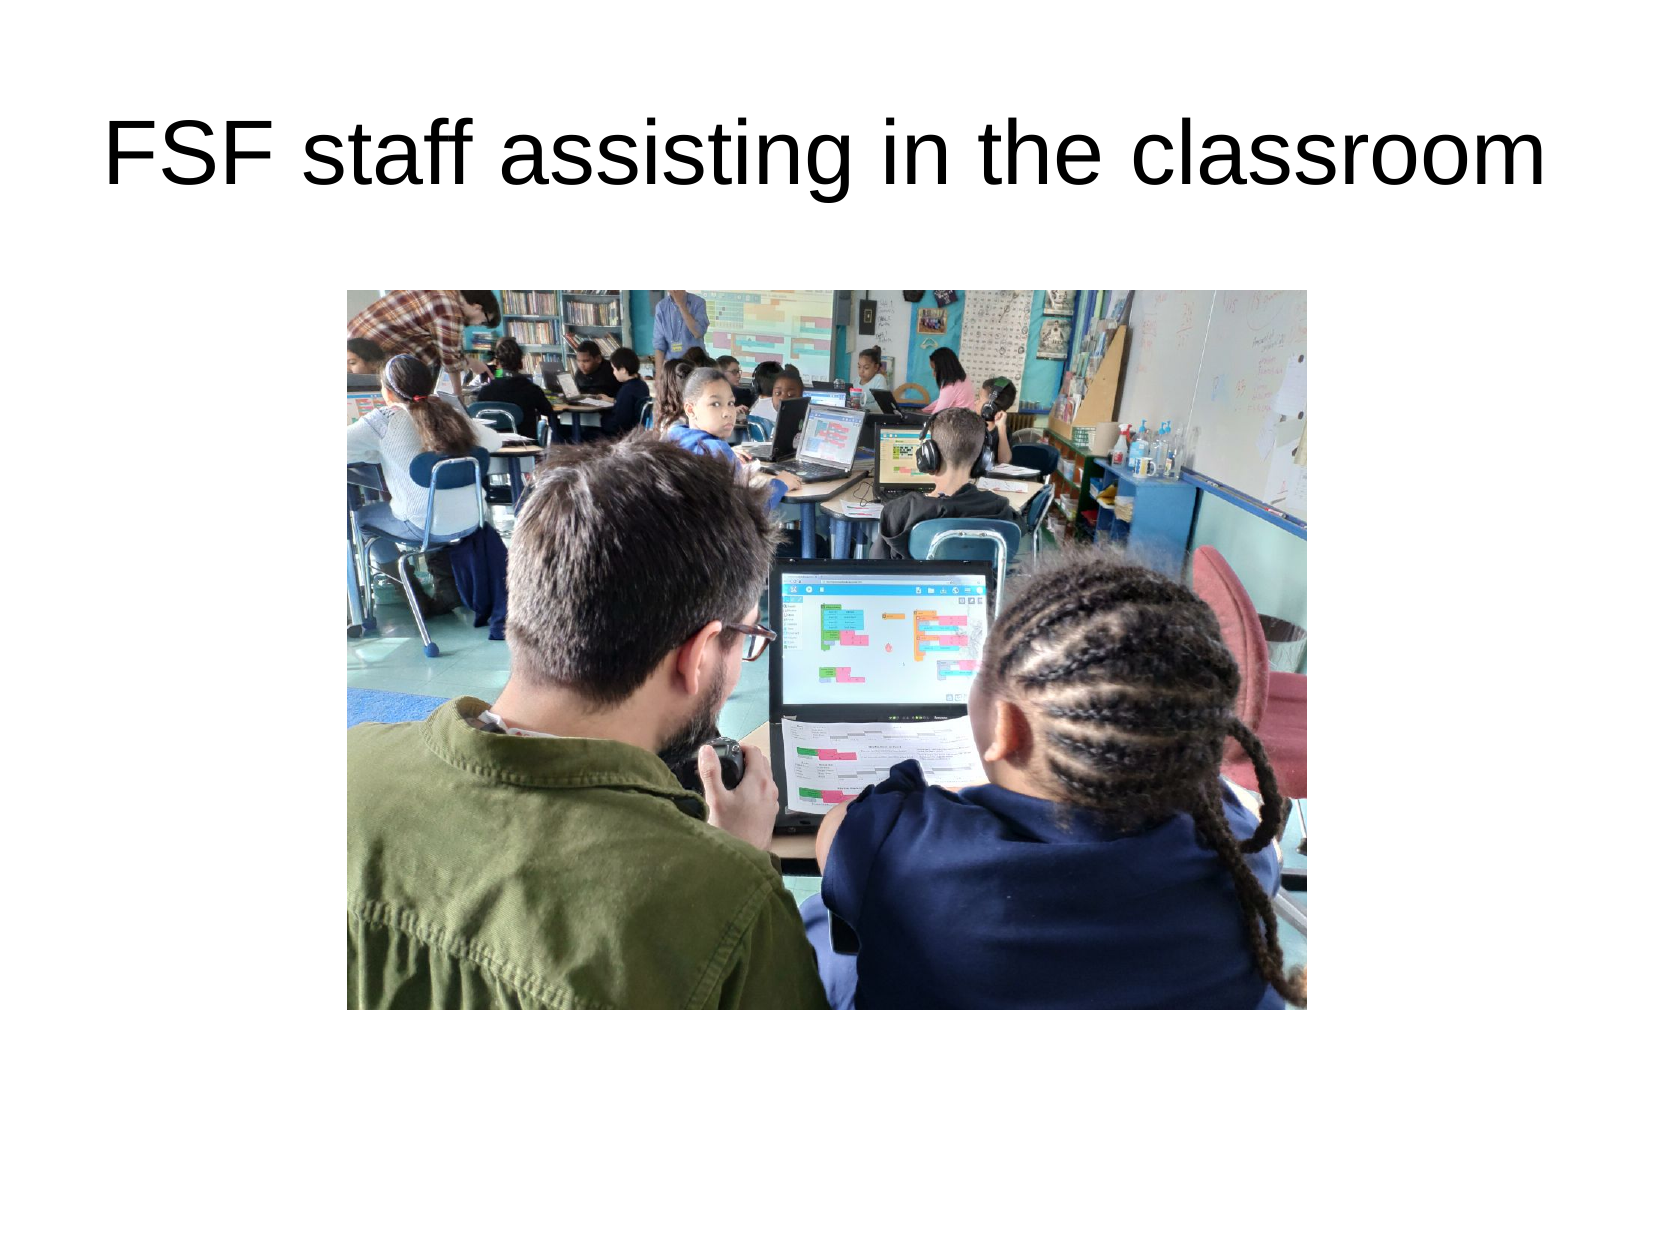

# FSF staff assisting in the classroom